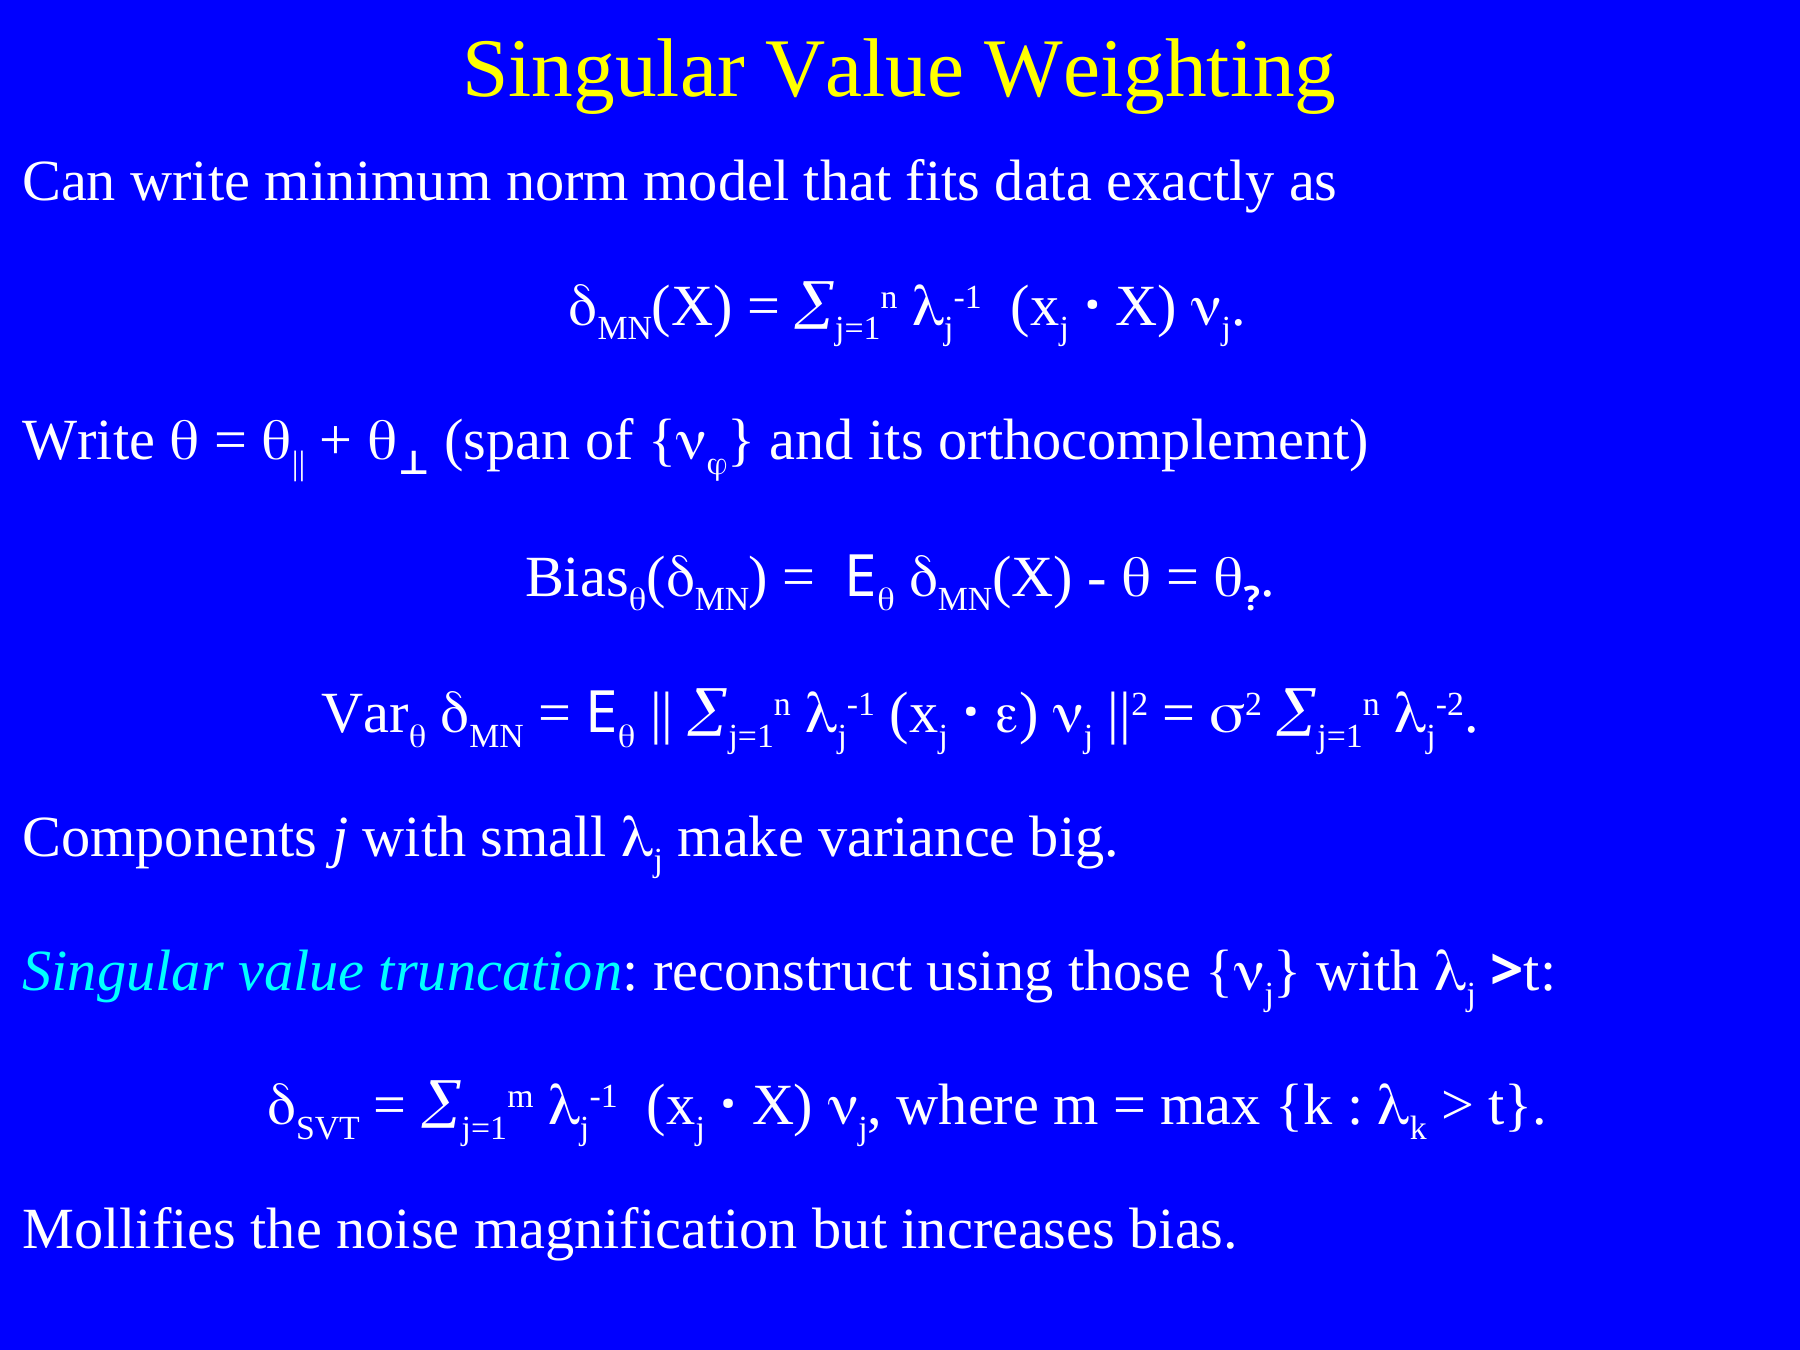

# Singular Value Weighting
Can write minimum norm model that fits data exactly as
 MN(X) = j=1n j-1 (xj · X) j.
Write  = || + ⊥ (span of {} and its orthocomplement)
Bias(MN) = E MN(X) -  = ?.
Var MN = E || j=1n j-1 (xj · ) j ||2 = 2 j=1n j-2.
Components j with small j make variance big.
Singular value truncation: reconstruct using those {j} with j >t:
 SVT = j=1m j-1 (xj · X) j, where m = max {k : k > t}.
Mollifies the noise magnification but increases bias.